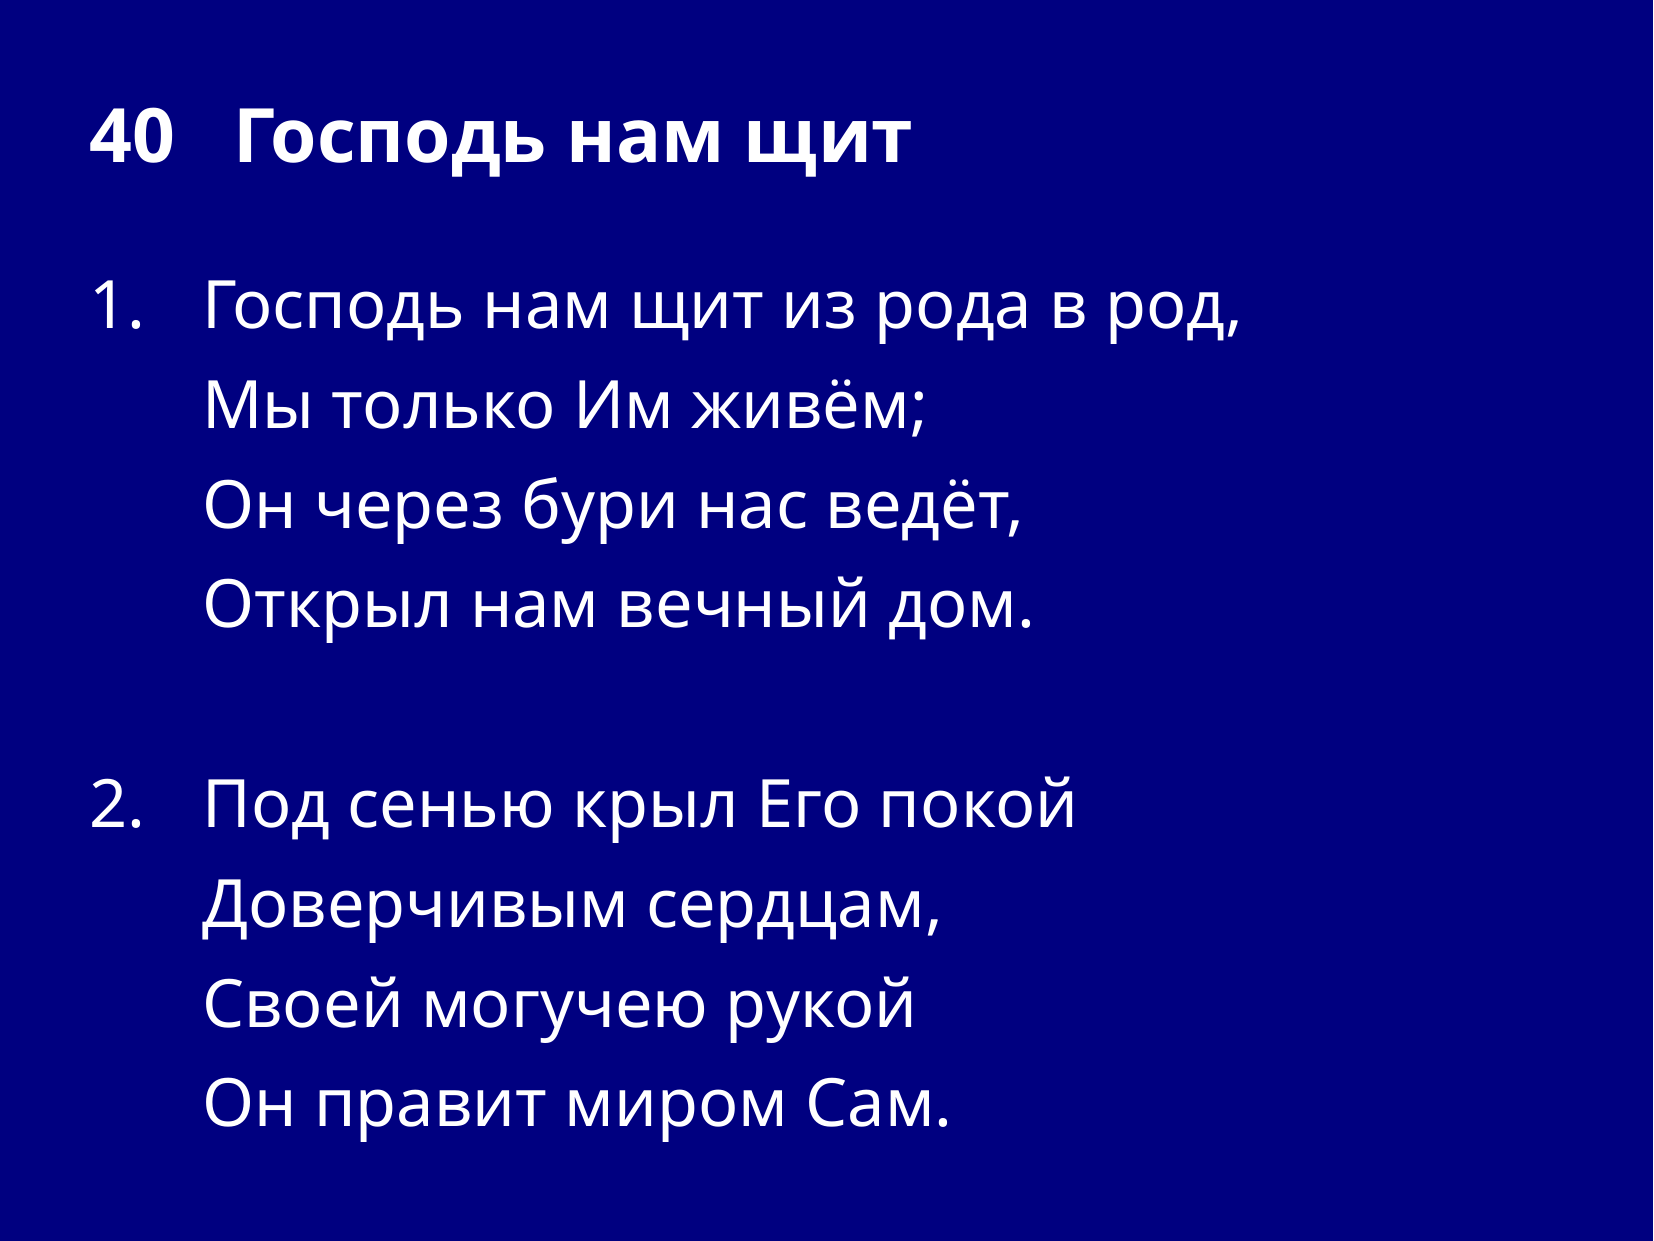

40 Господь нам щит
1.	Господь нам щит из рода в род,
	Мы только Им живём;
	Он через бури нас ведёт,
	Открыл нам вечный дом.
2.	Под сенью крыл Его покой
	Доверчивым сердцам,
	Своей могучею рукой
	Он правит миром Сам.